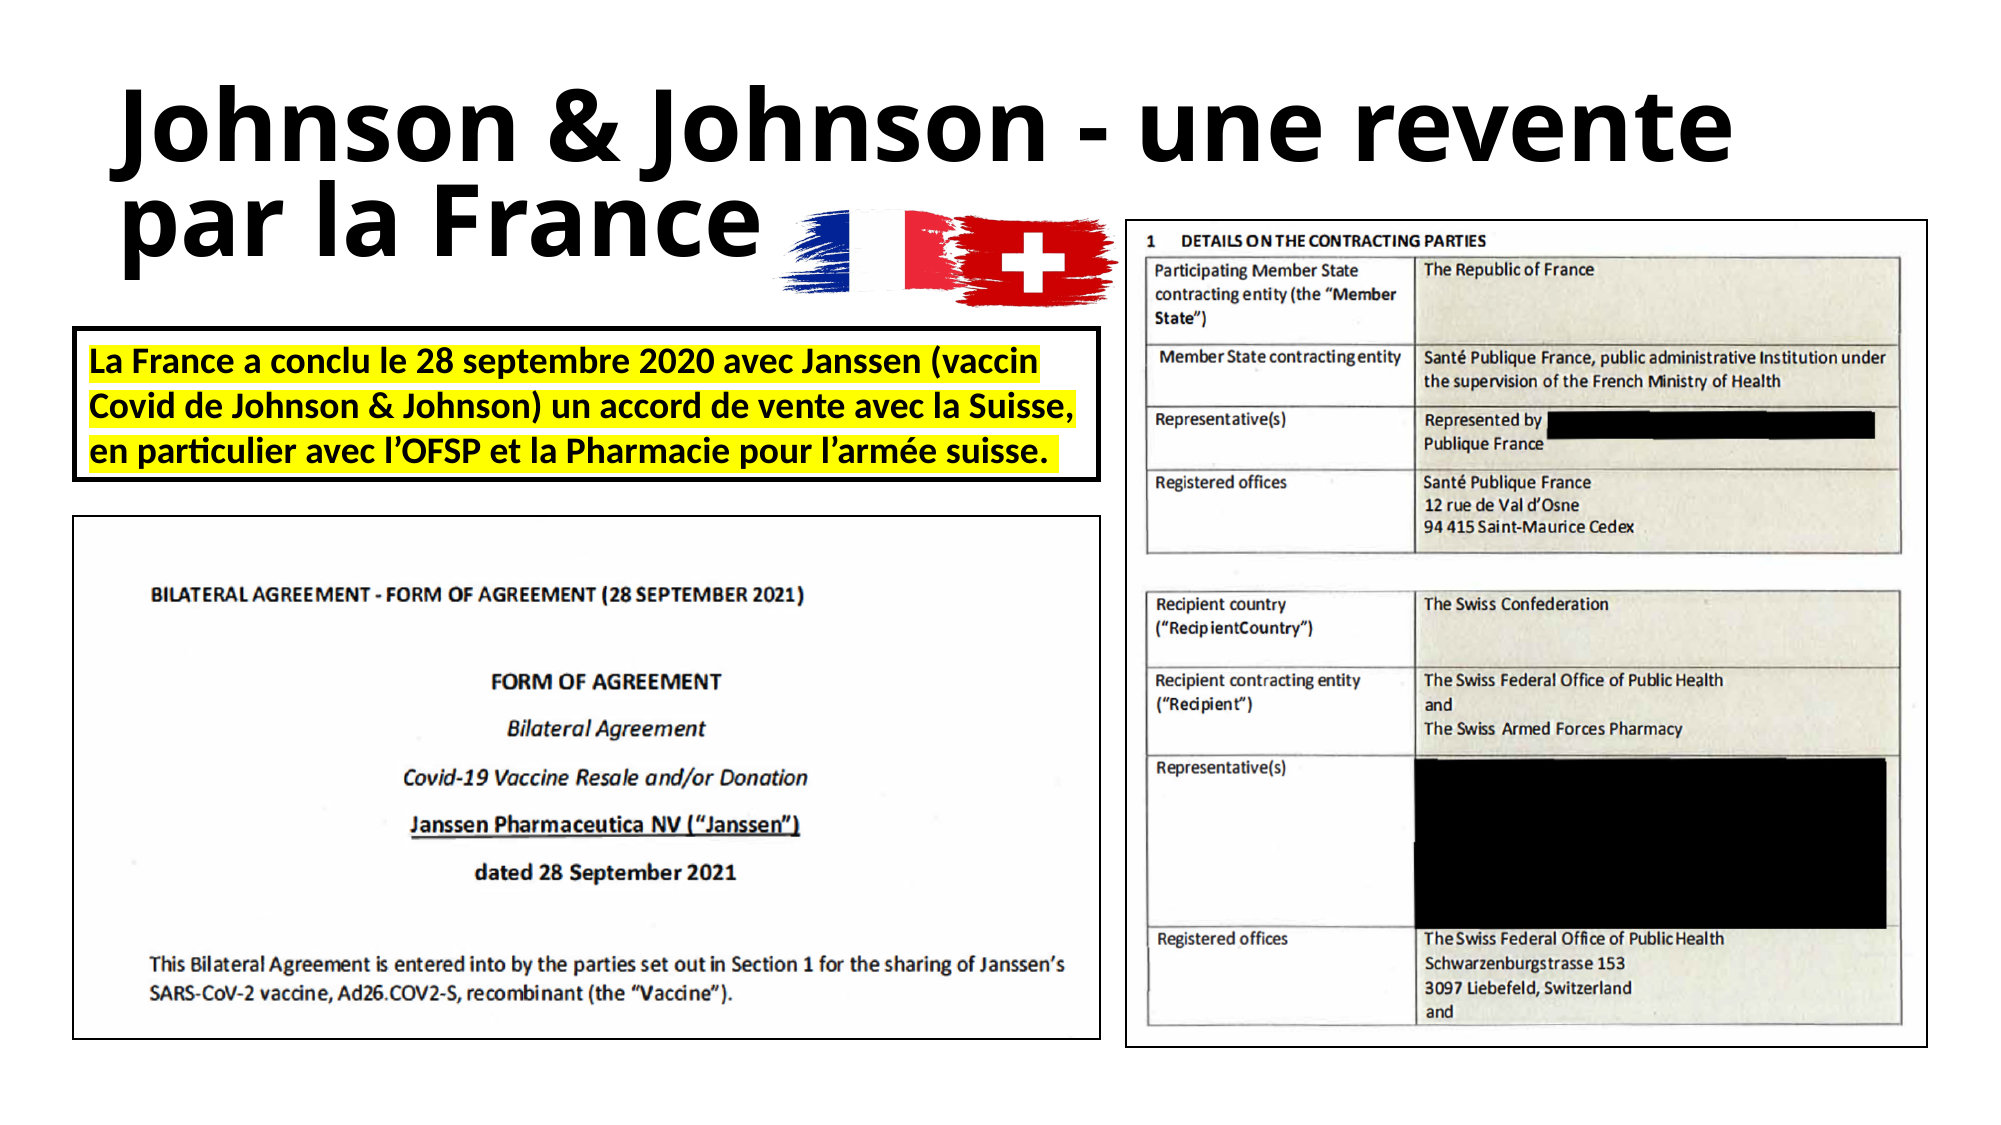

Johnson & Johnson - une revente par la France
La France a conclu le 28 septembre 2020 avec Janssen (vaccin Covid de Johnson & Johnson) un accord de vente avec la Suisse, en particulier avec l’OFSP et la Pharmacie pour l’armée suisse.